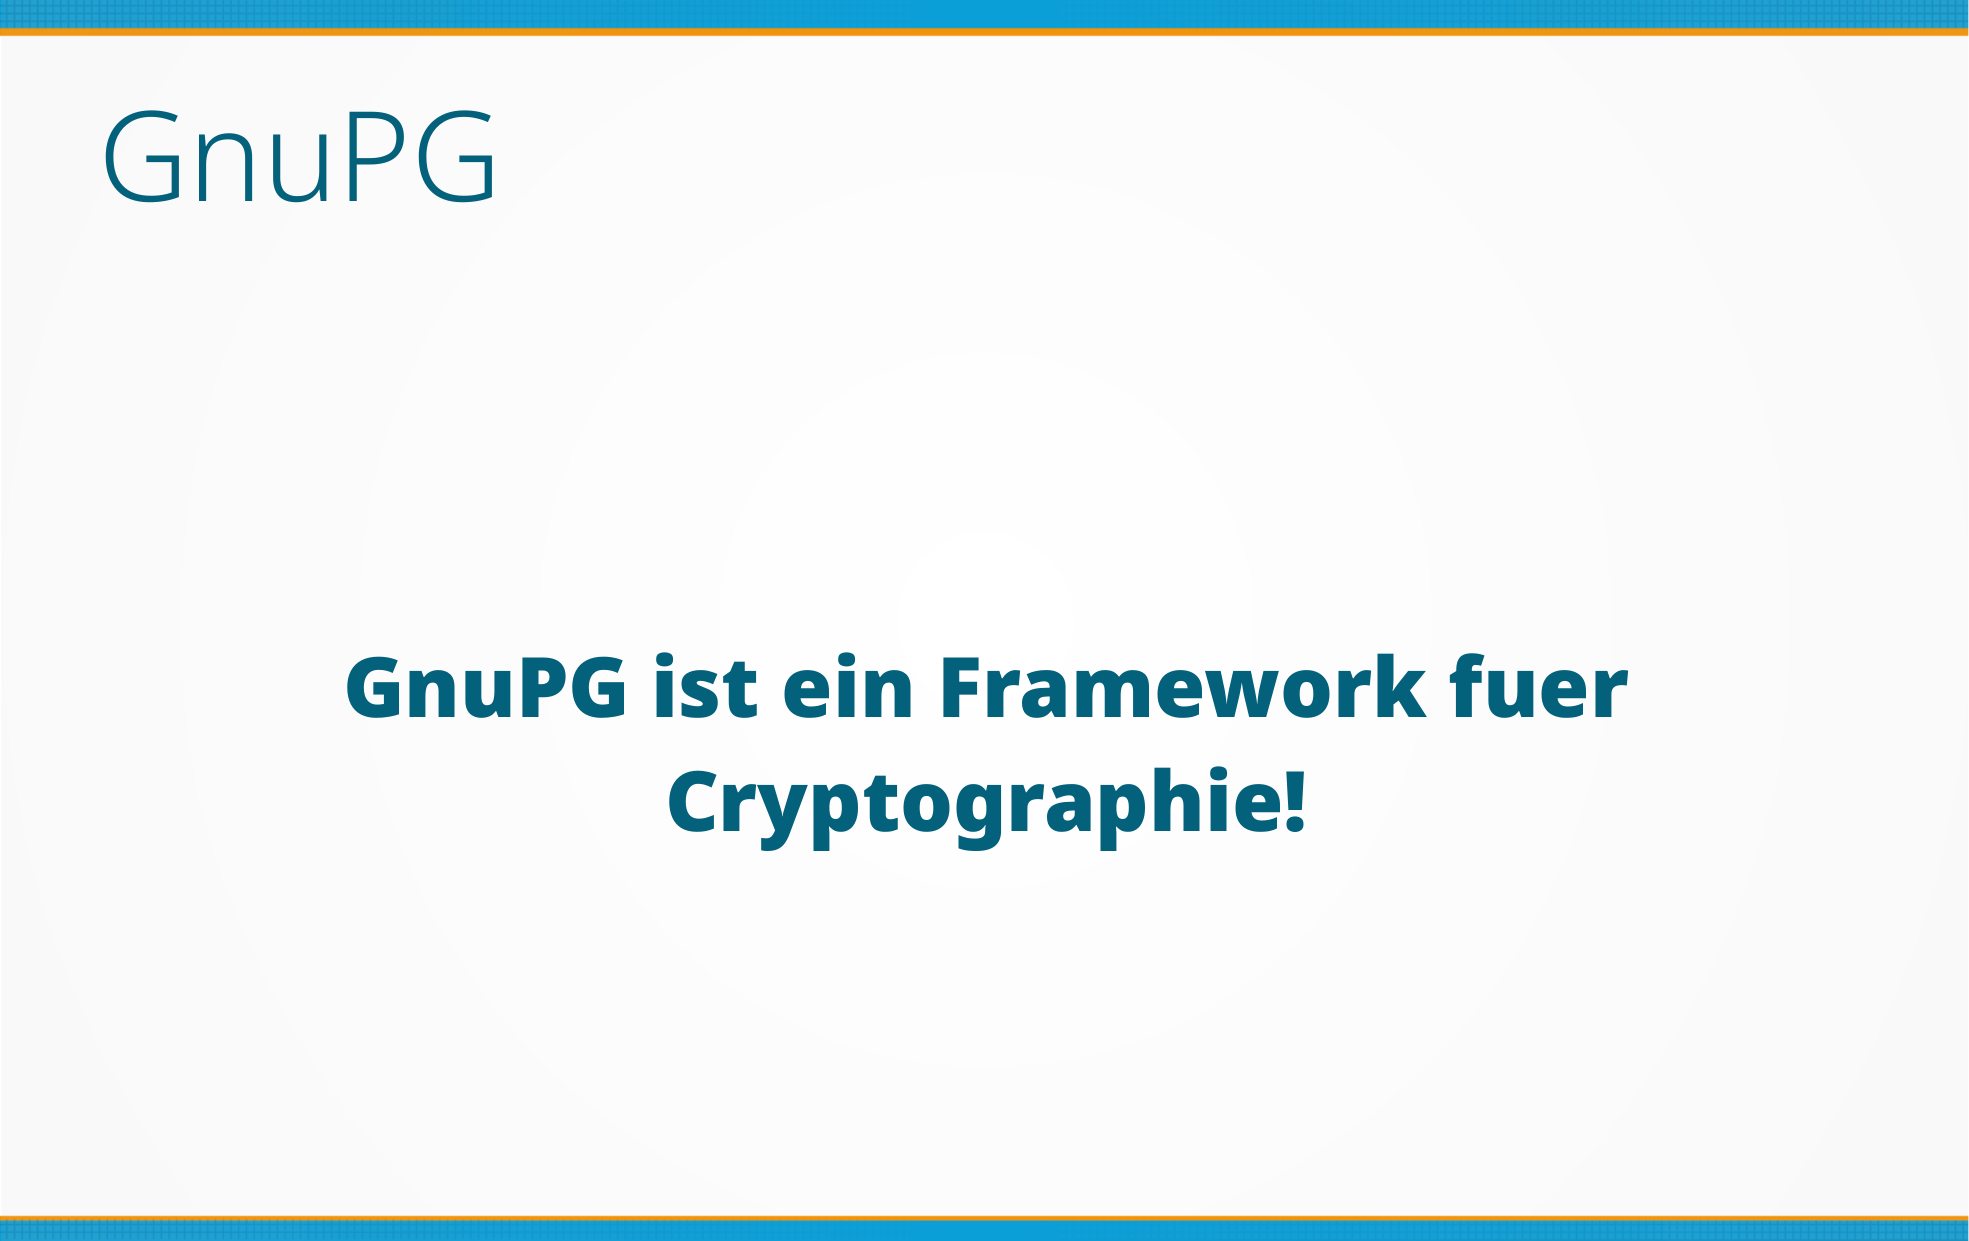

# GnuPG
GnuPG ist ein Framework fuer Cryptographie!